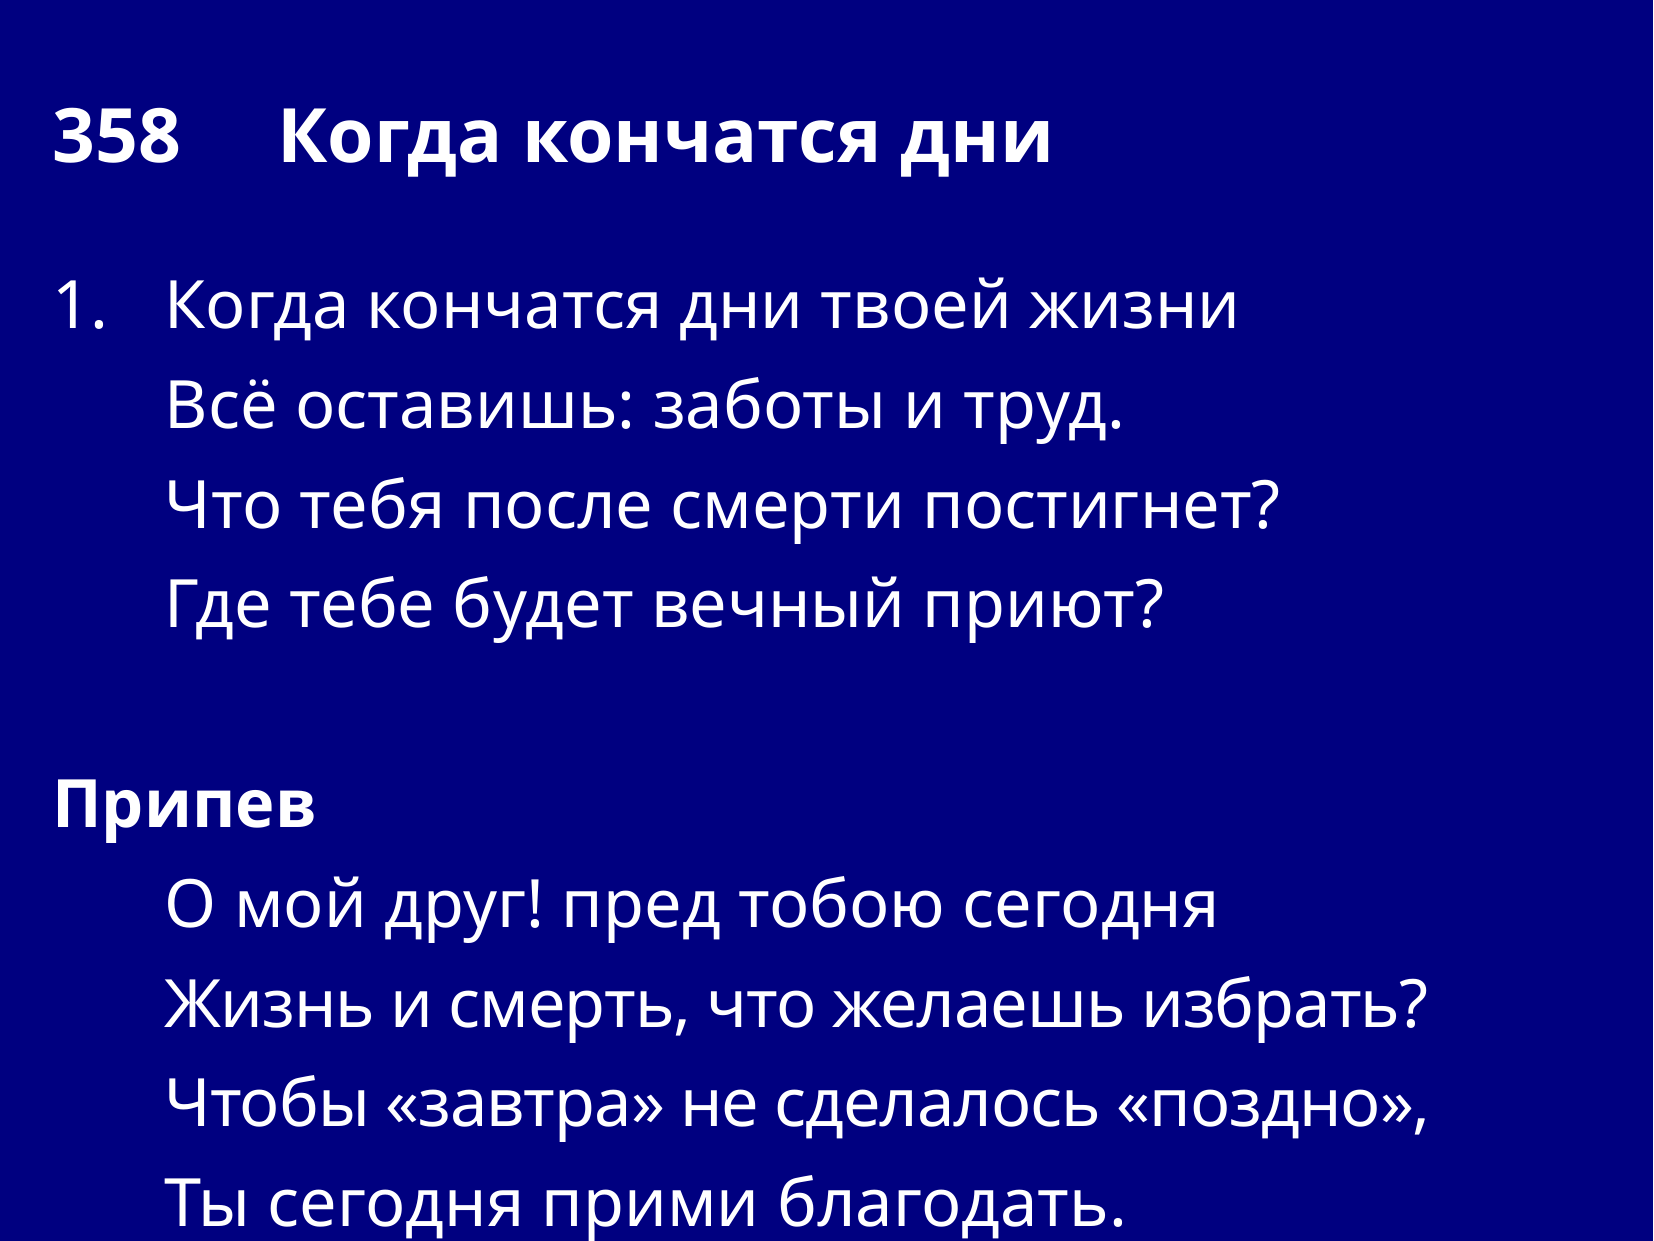

358	Когда кончатся дни
1.	Когда кончатся дни твоей жизни
	Всё оставишь: заботы и труд.
	Что тебя после смерти постигнет?
	Где тебе будет вечный приют?
Припев
	О мой друг! пред тобою сегодня
	Жизнь и смерть, что желаешь избрать?
	Чтобы «завтра» не сделалось «поздно»,
	Ты сегодня прими благодать.